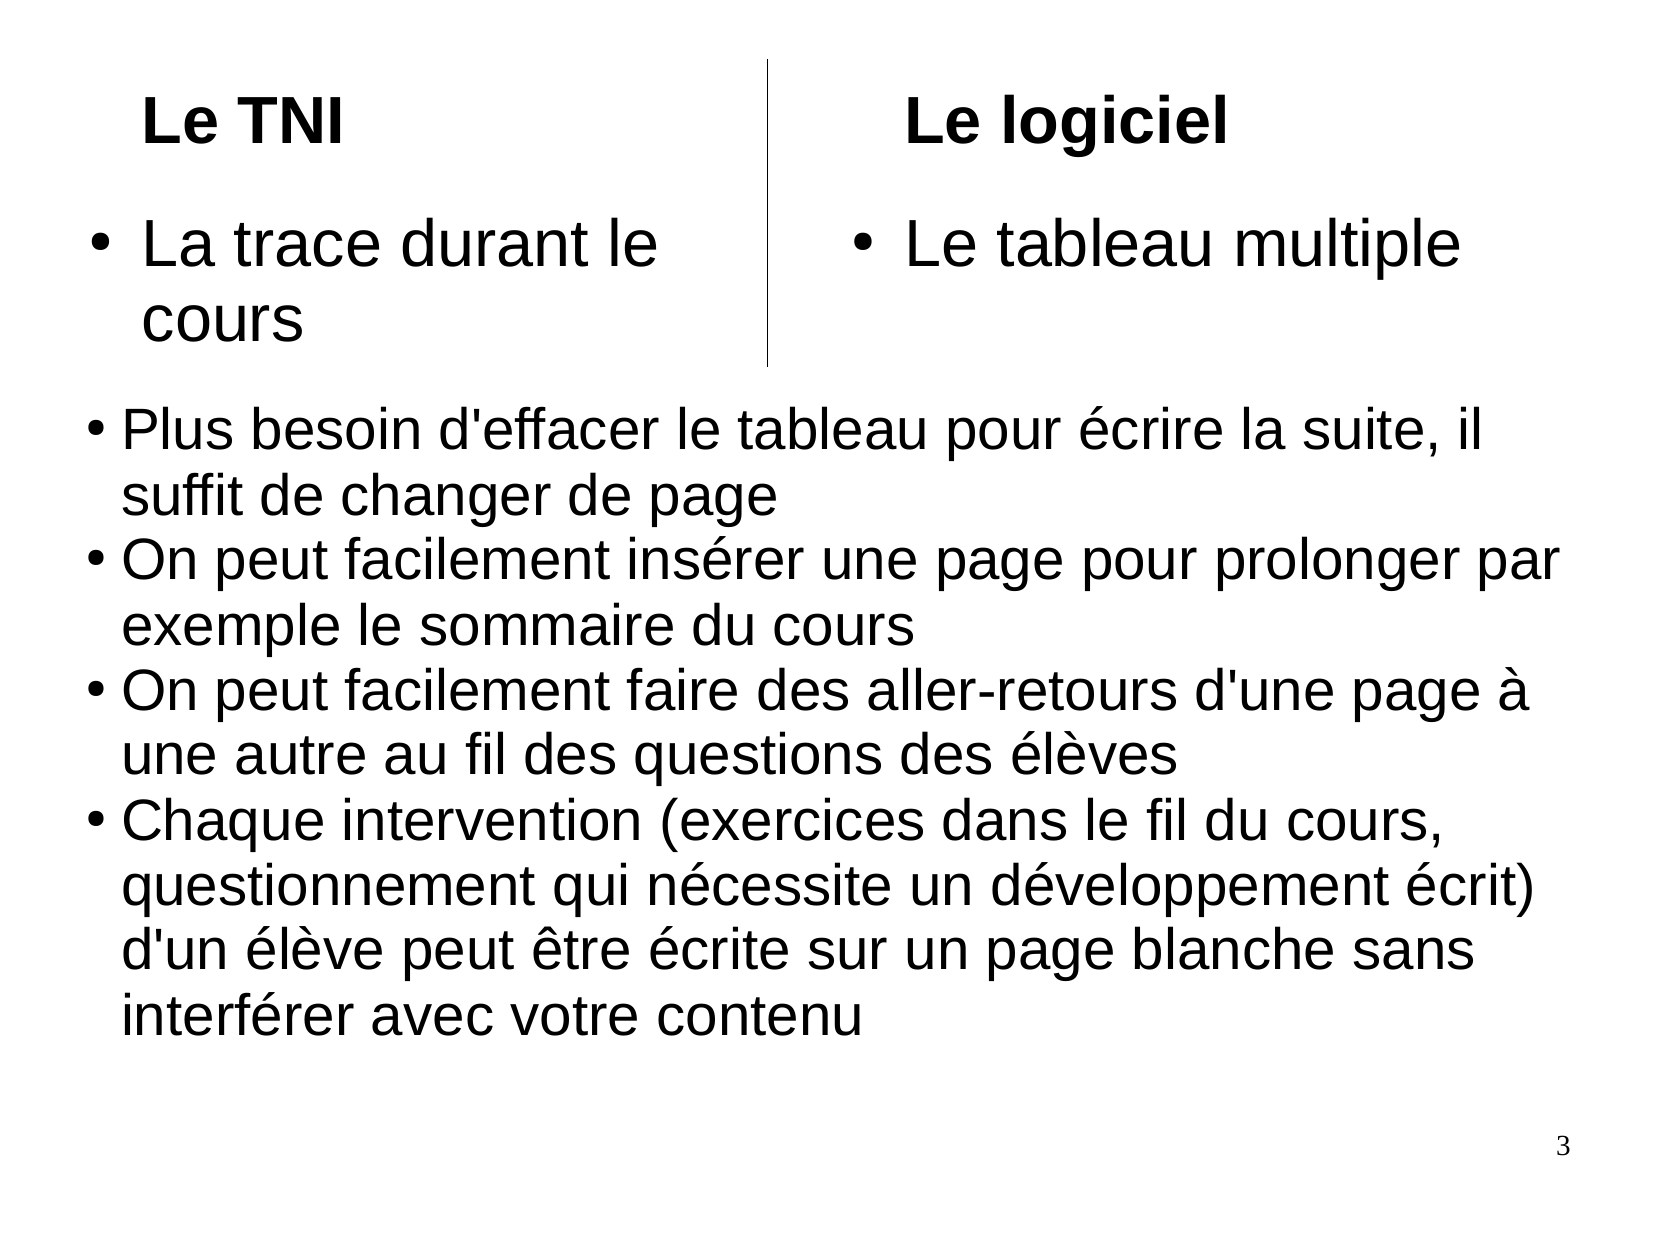

# Le TNI
Le logiciel
La trace durant le cours
Le tableau multiple
Plus besoin d'effacer le tableau pour écrire la suite, il suffit de changer de page
On peut facilement insérer une page pour prolonger par exemple le sommaire du cours
On peut facilement faire des aller-retours d'une page à une autre au fil des questions des élèves
Chaque intervention (exercices dans le fil du cours, questionnement qui nécessite un développement écrit) d'un élève peut être écrite sur un page blanche sans interférer avec votre contenu
3